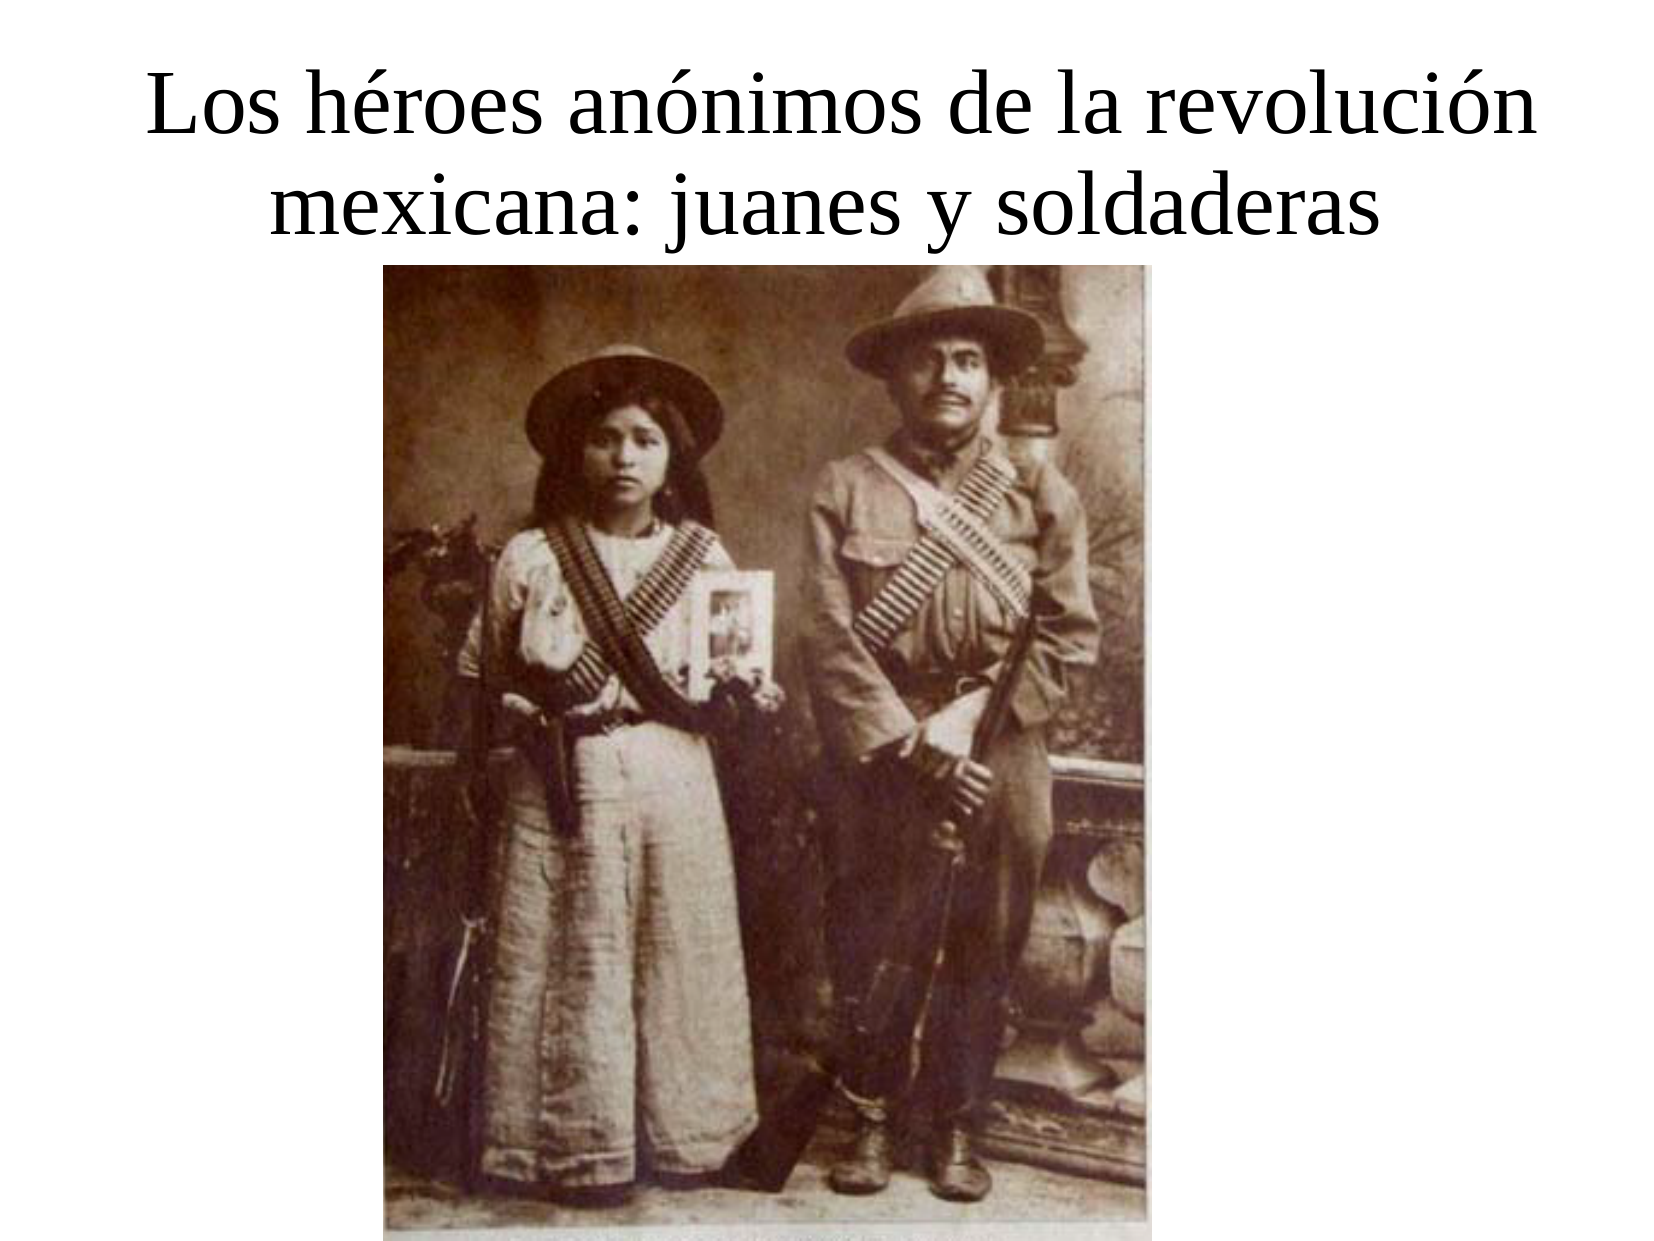

# Los héroes anónimos de la revolución mexicana: juanes y soldaderas